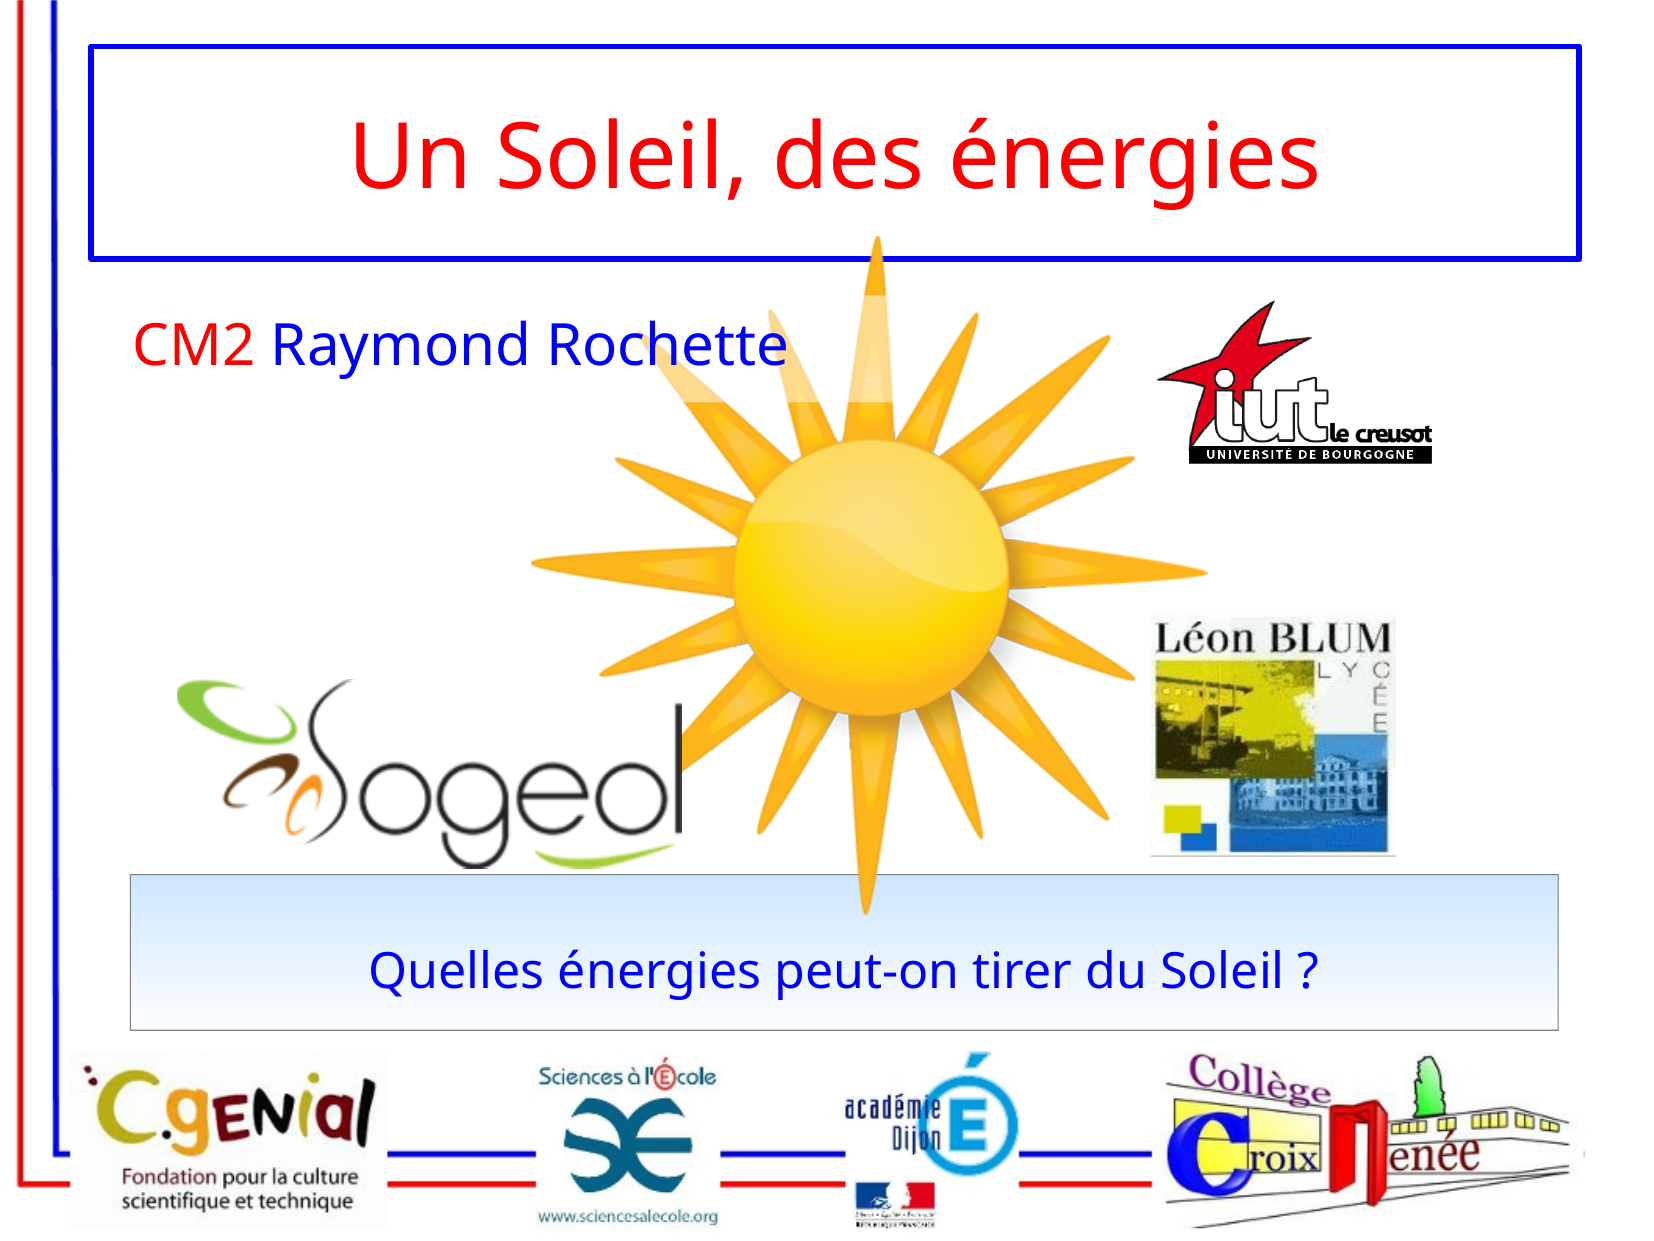

# Un Soleil, des énergies
CM2 Raymond Rochette
Quelles énergies peut-on tirer du Soleil ?